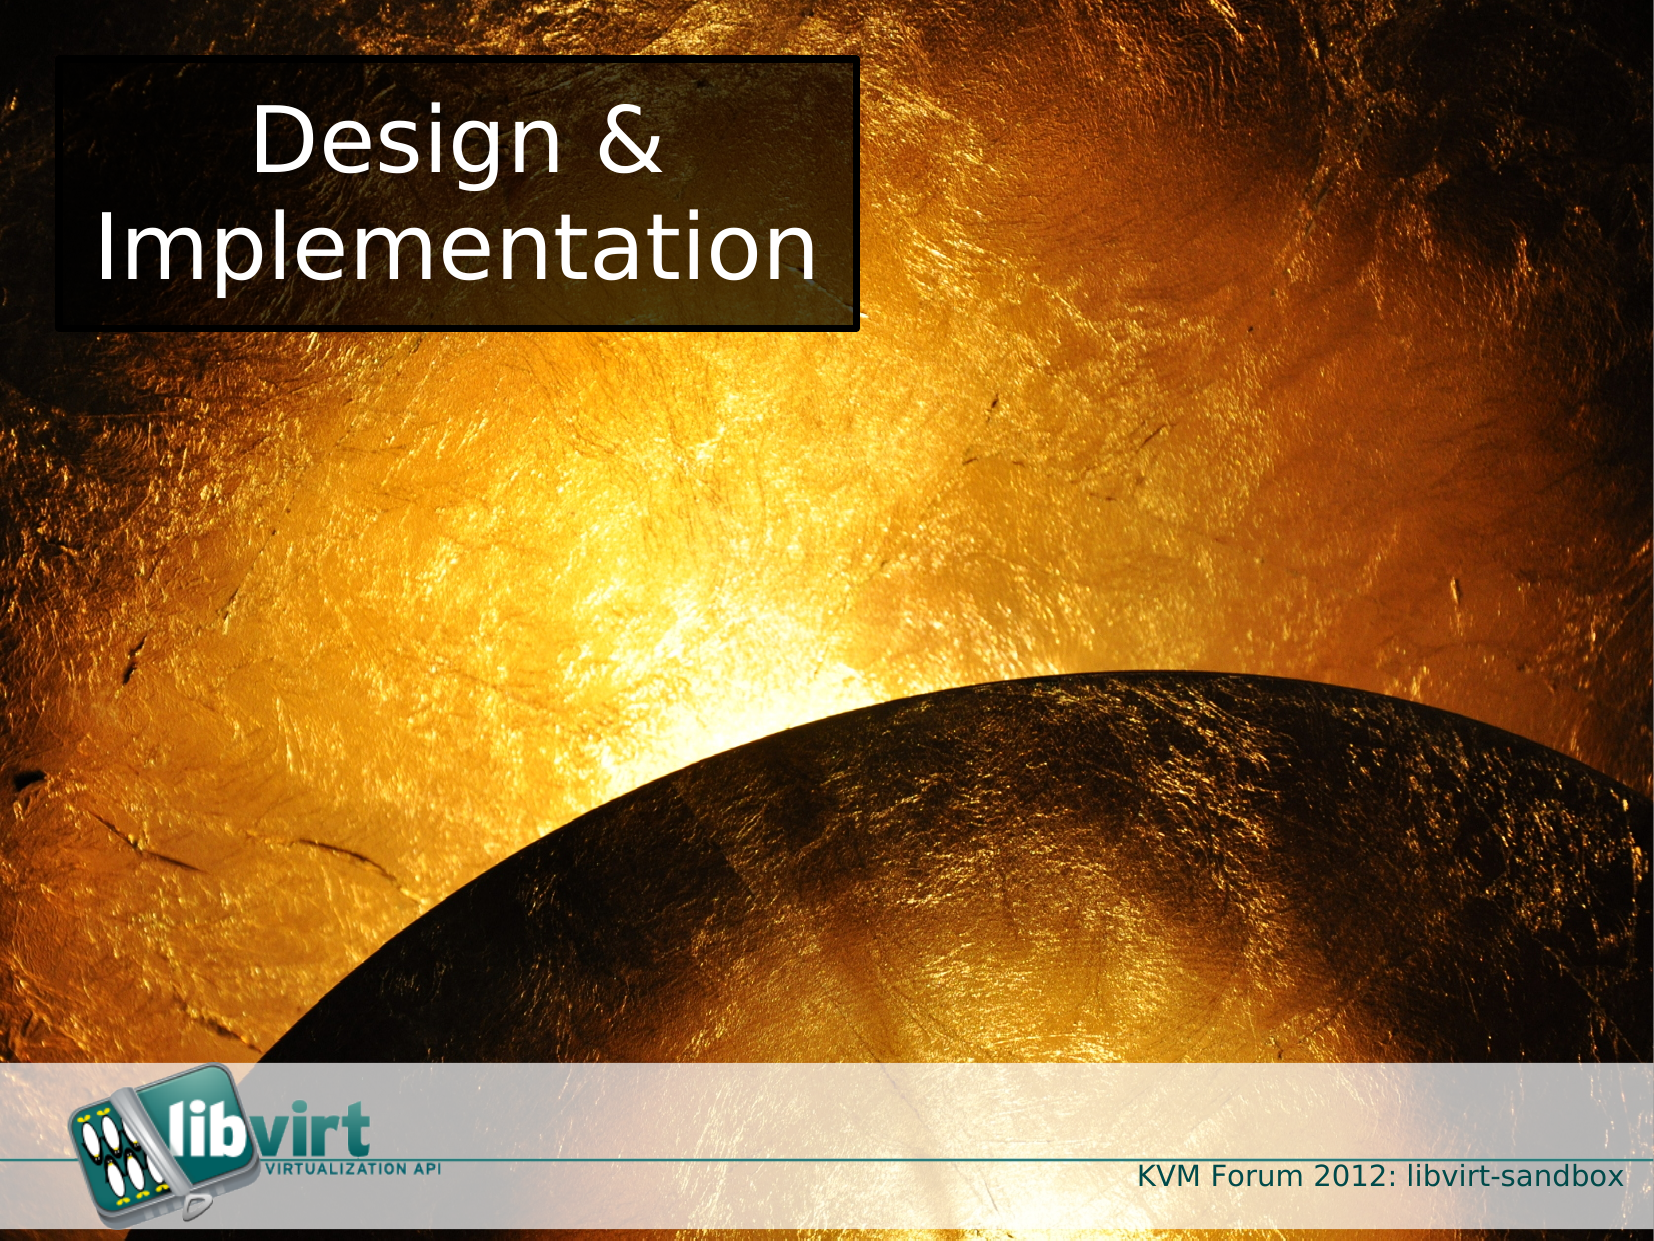

# Design & Implementation
KVM Forum 2012: libvirt-sandbox